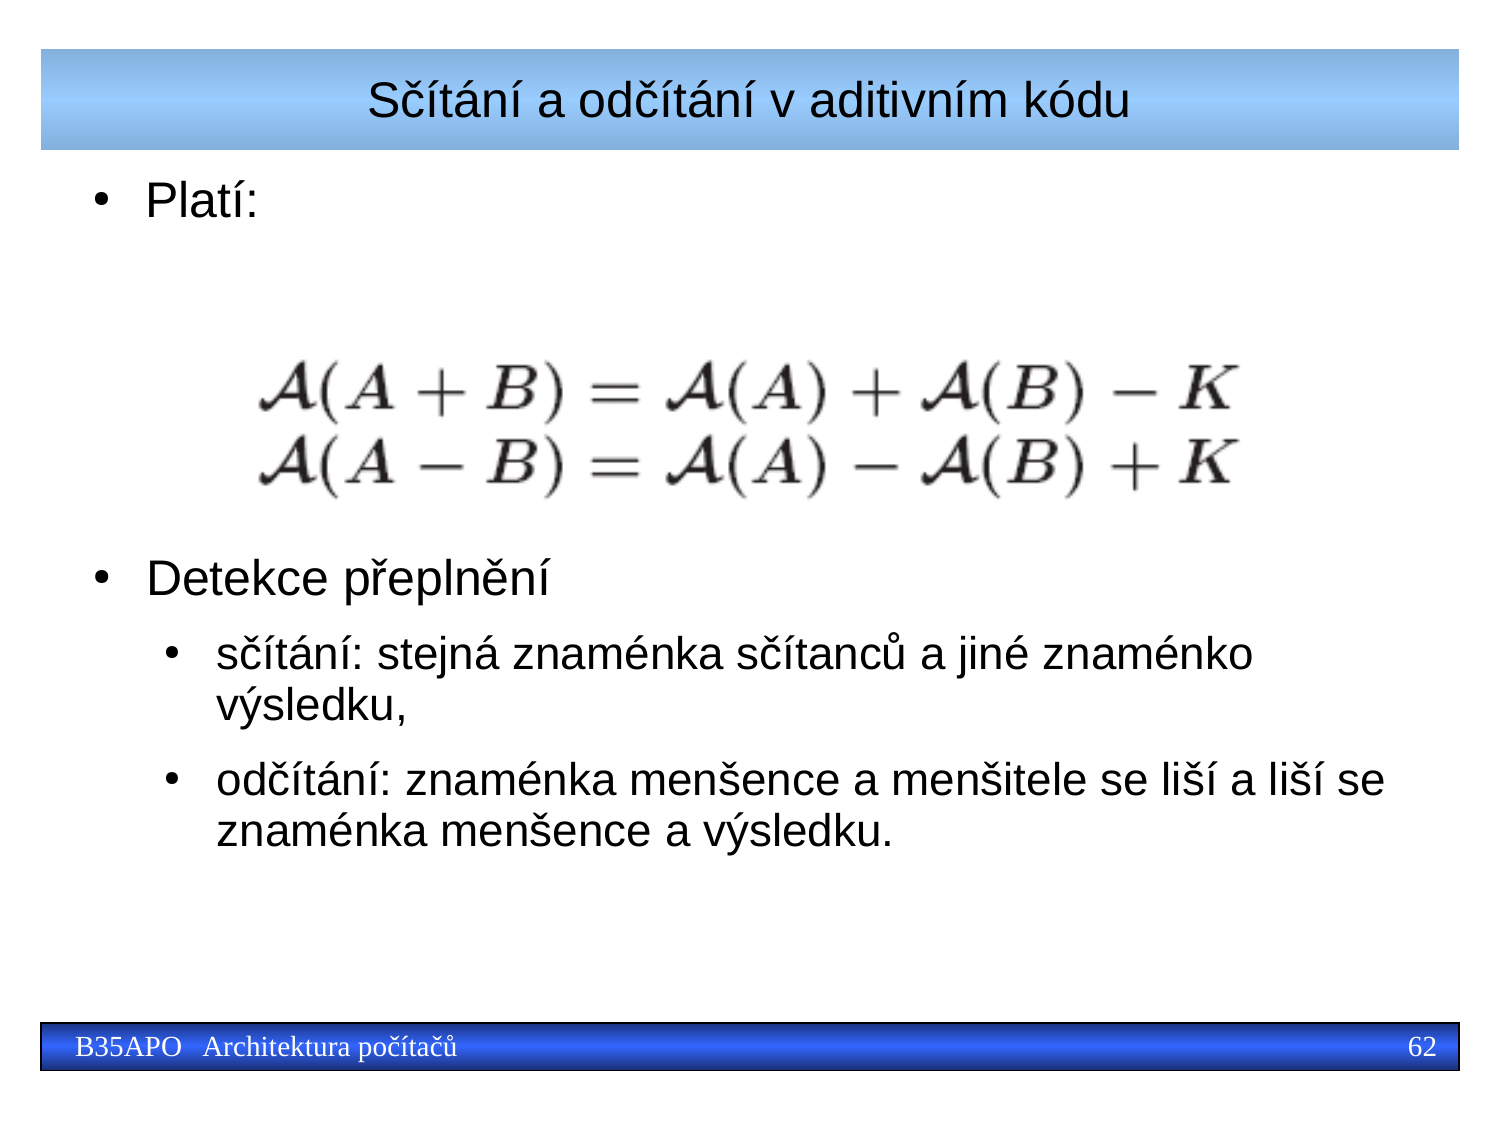

# Sčítání a odčítání v aditivním kódu
Platí:
Detekce přeplnění
sčítání: stejná znaménka sčítanců a jiné znaménko výsledku,
odčítání: znaménka menšence a menšitele se liší a liší se znaménka menšence a výsledku.
B35APO Architektura počítačů
62